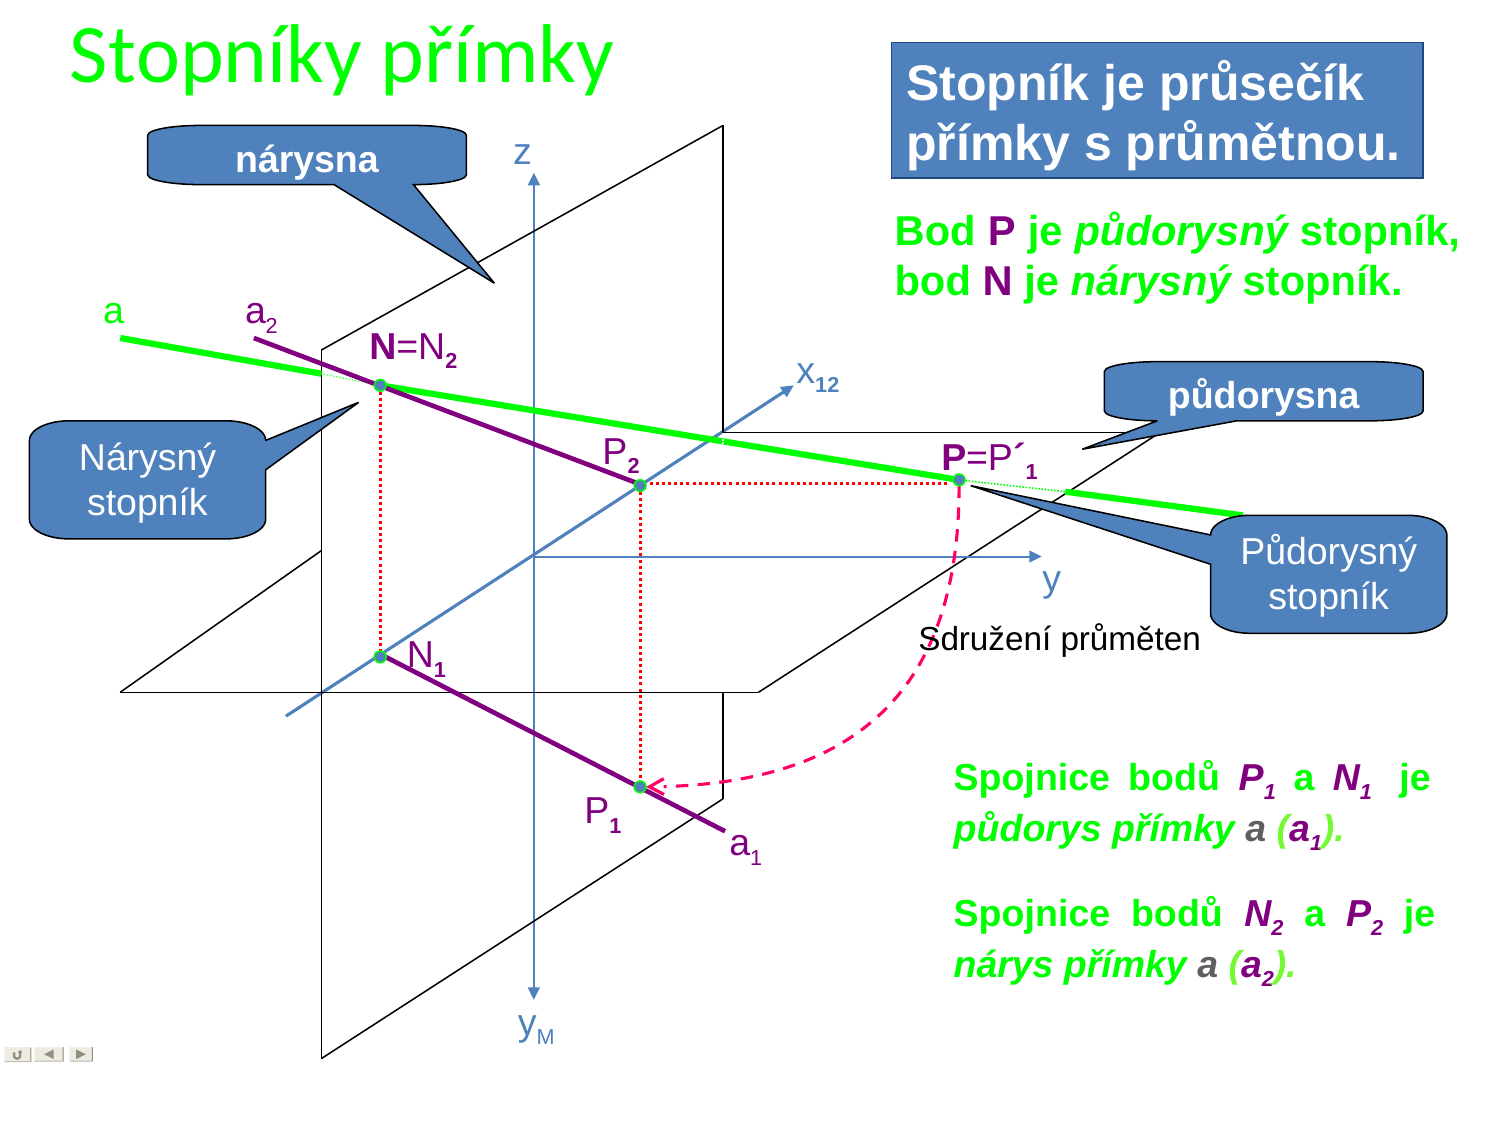

# Stopníky přímky
Stopník je průsečík přímky s průmětnou.
z
nárysna
Bod P je půdorysný stopník, bod N je nárysný stopník.
a
a2
N=N2
x12
půdorysna
P2
Nárysný stopník
P=P´1
Půdorysný stopník
y
Sdružení průměten
N1
Spojnice bodů P1 a N1 je půdorys přímky a (a1).
P1
a1
Spojnice bodů N2 a P2 je nárys přímky a (a2).
yM